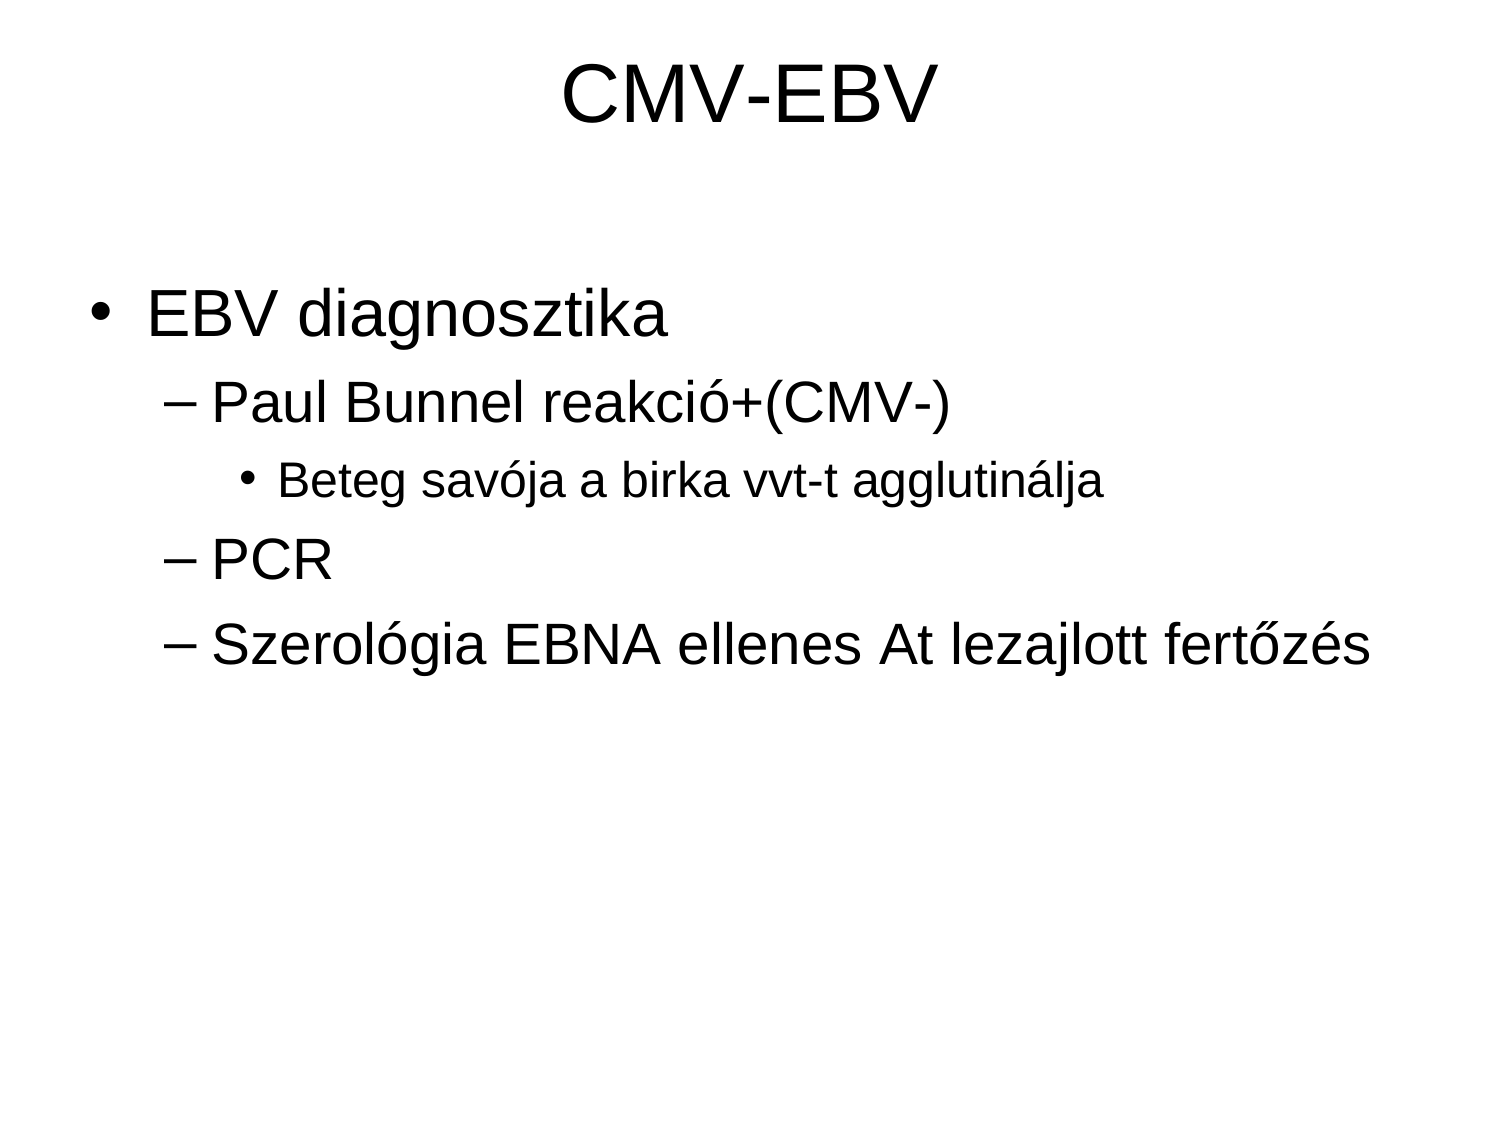

# CMV-EBV
EBV diagnosztika
Paul Bunnel reakció+(CMV-)
Beteg savója a birka vvt-t agglutinálja
PCR
Szerológia EBNA ellenes At lezajlott fertőzés